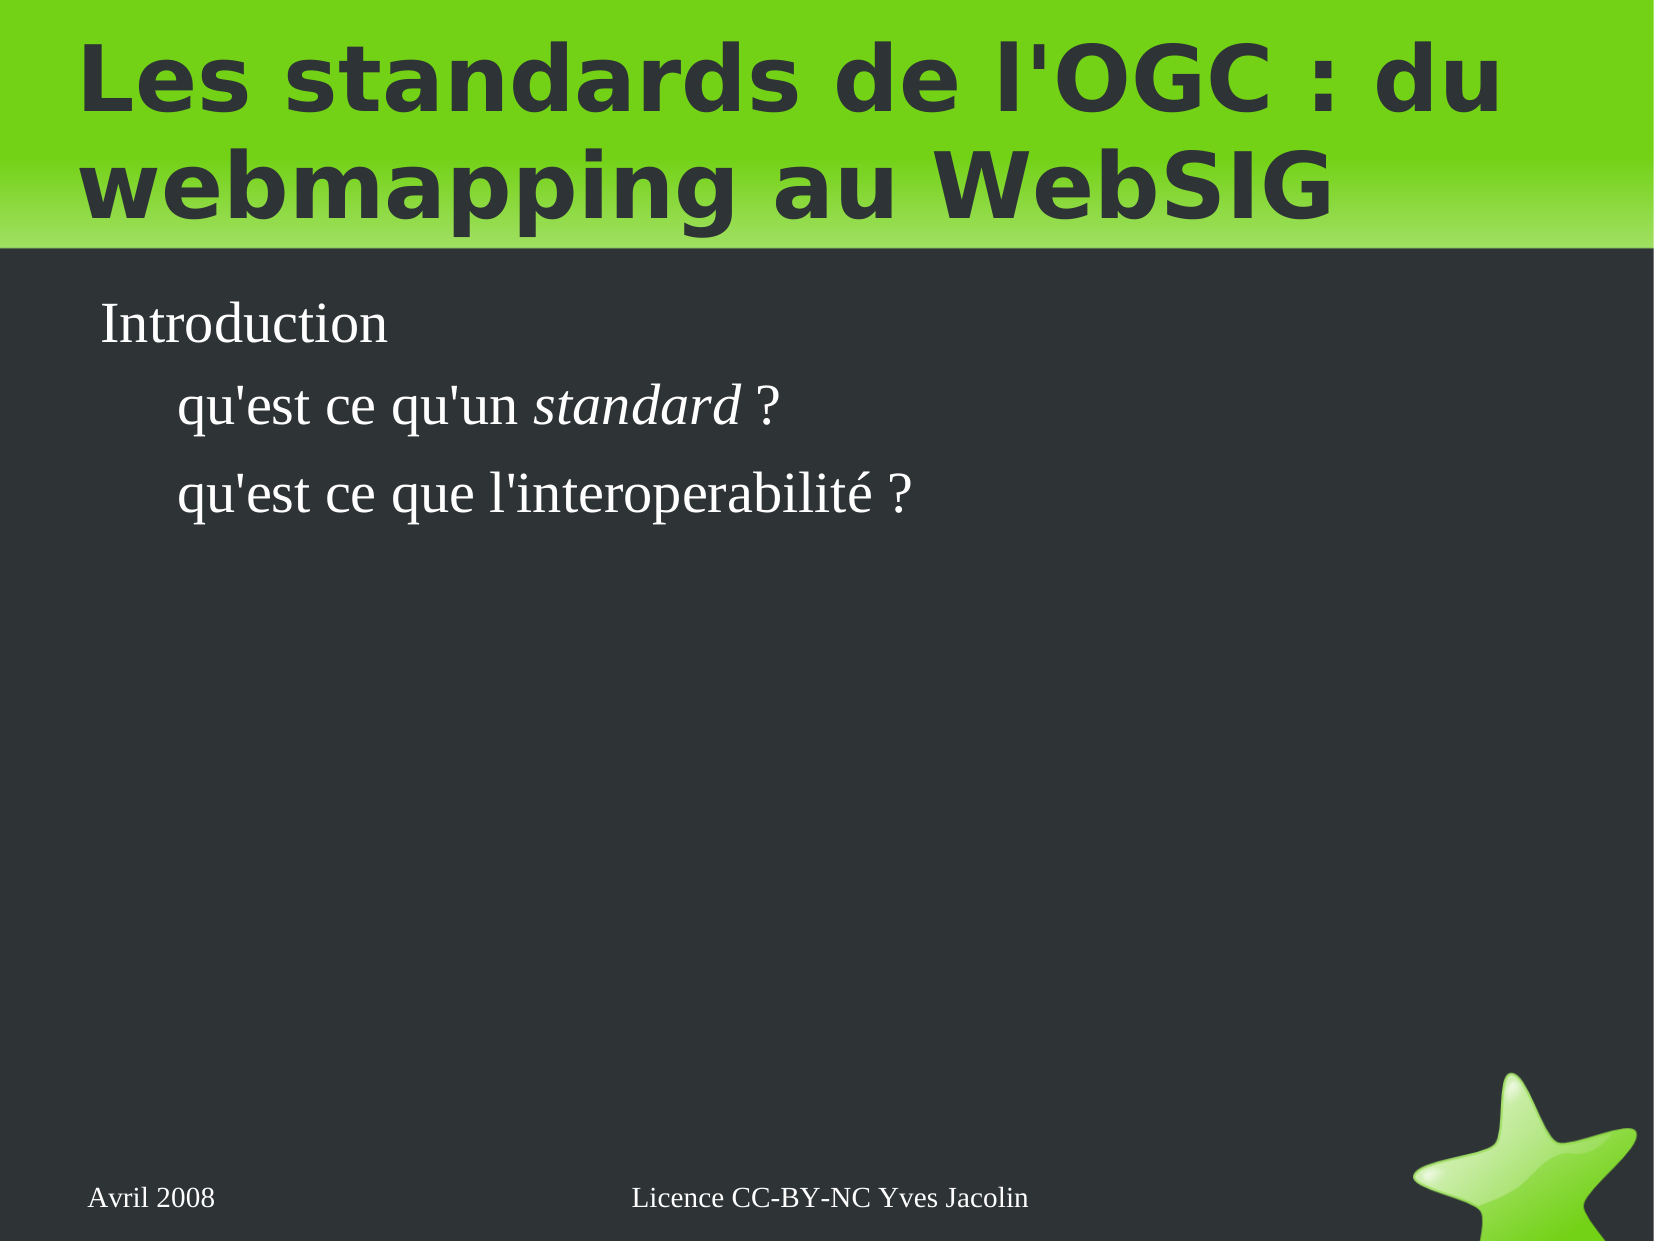

# Les standards de l'OGC : du webmapping au WebSIG
Introduction
qu'est ce qu'un standard ?
qu'est ce que l'interoperabilité ?